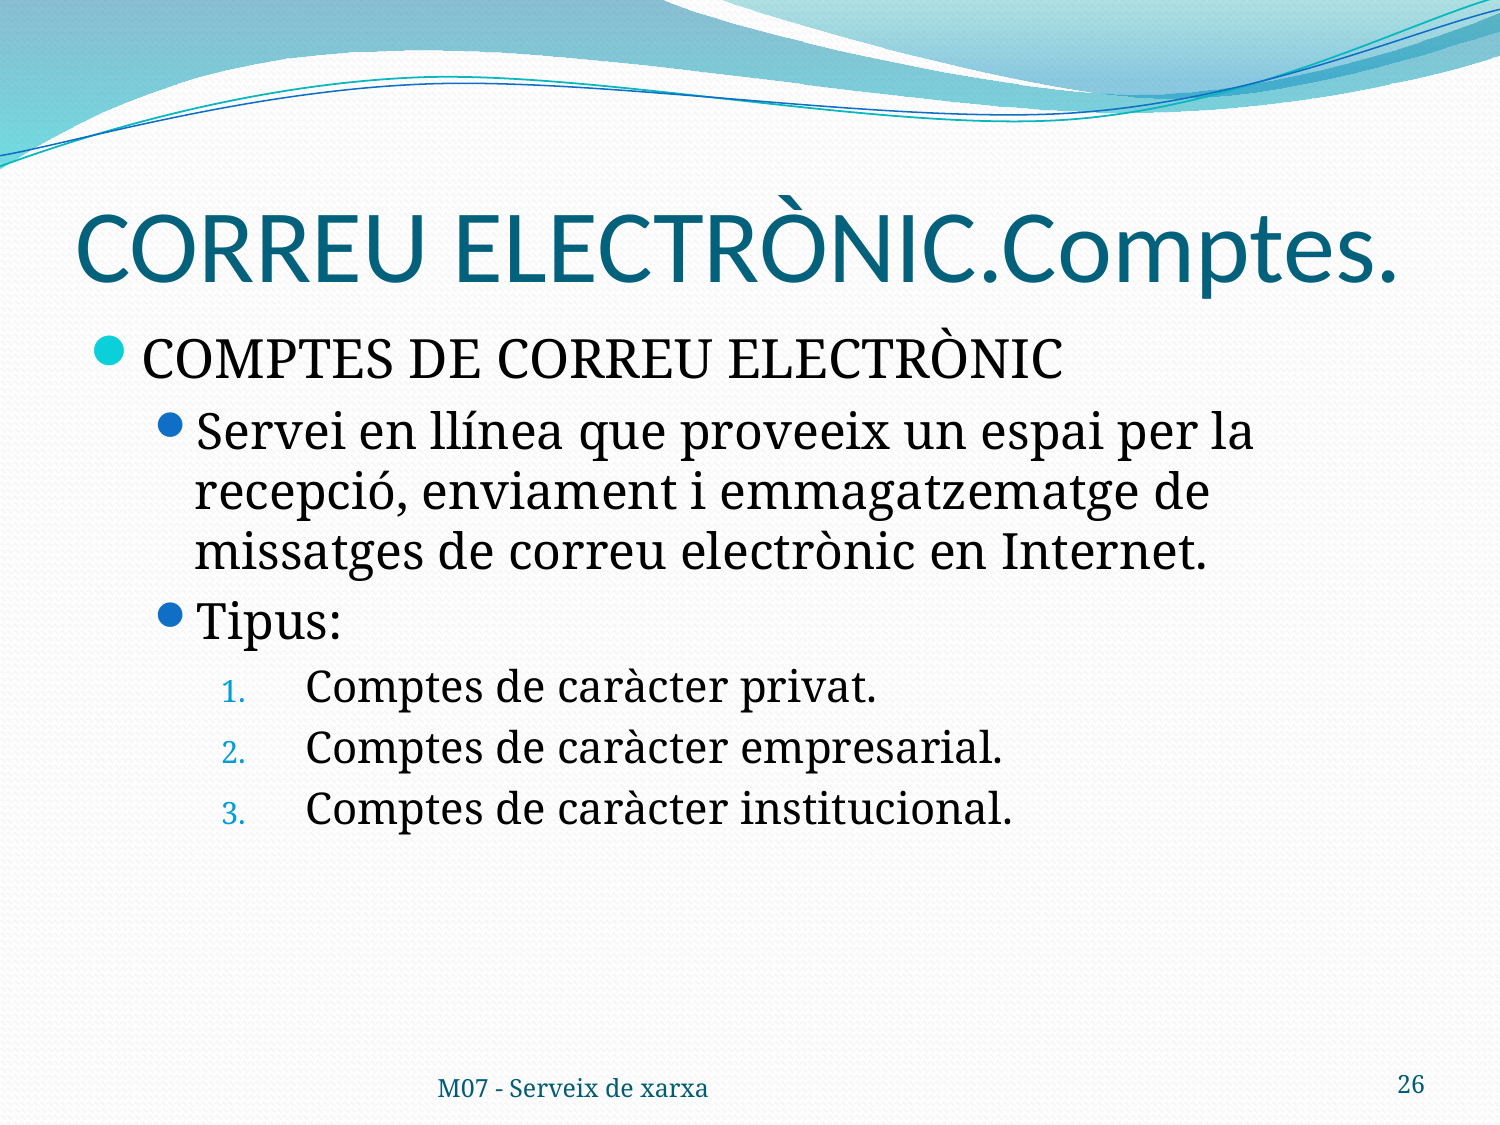

# CORREU ELECTRÒNIC.Comptes.
COMPTES DE CORREU ELECTRÒNIC
Servei en llínea que proveeix un espai per la recepció, enviament i emmagatzematge de missatges de correu electrònic en Internet.
Tipus:
Comptes de caràcter privat.
Comptes de caràcter empresarial.
Comptes de caràcter institucional.
M07 - Serveix de xarxa